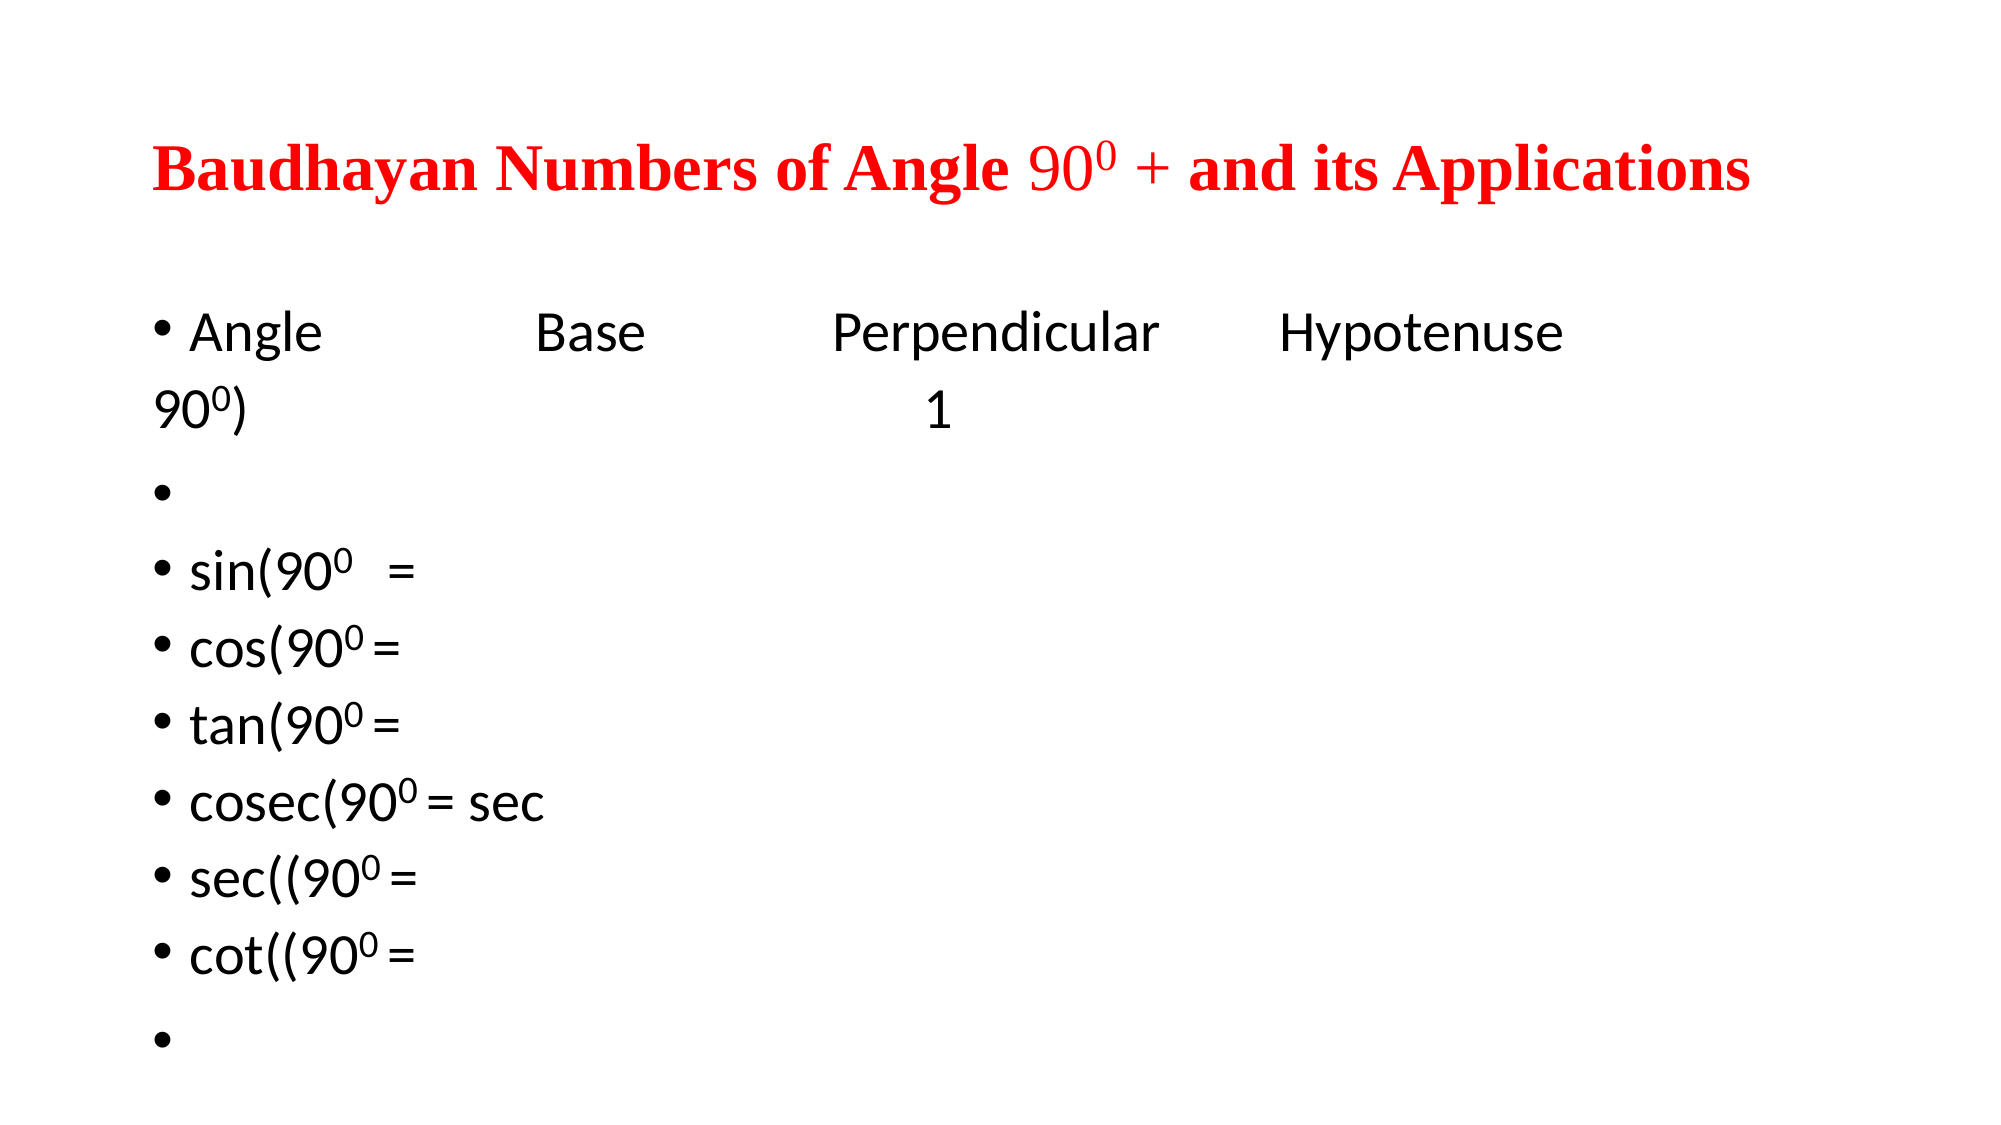

# Baudhayan Numbers of Angle 900 + and its Applications
Angle Base Perpendicular Hypotenuse
900) 1
sin(900 =
cos(900 =
tan(900 =
cosec(900 = sec
sec((900 =
cot((900 =